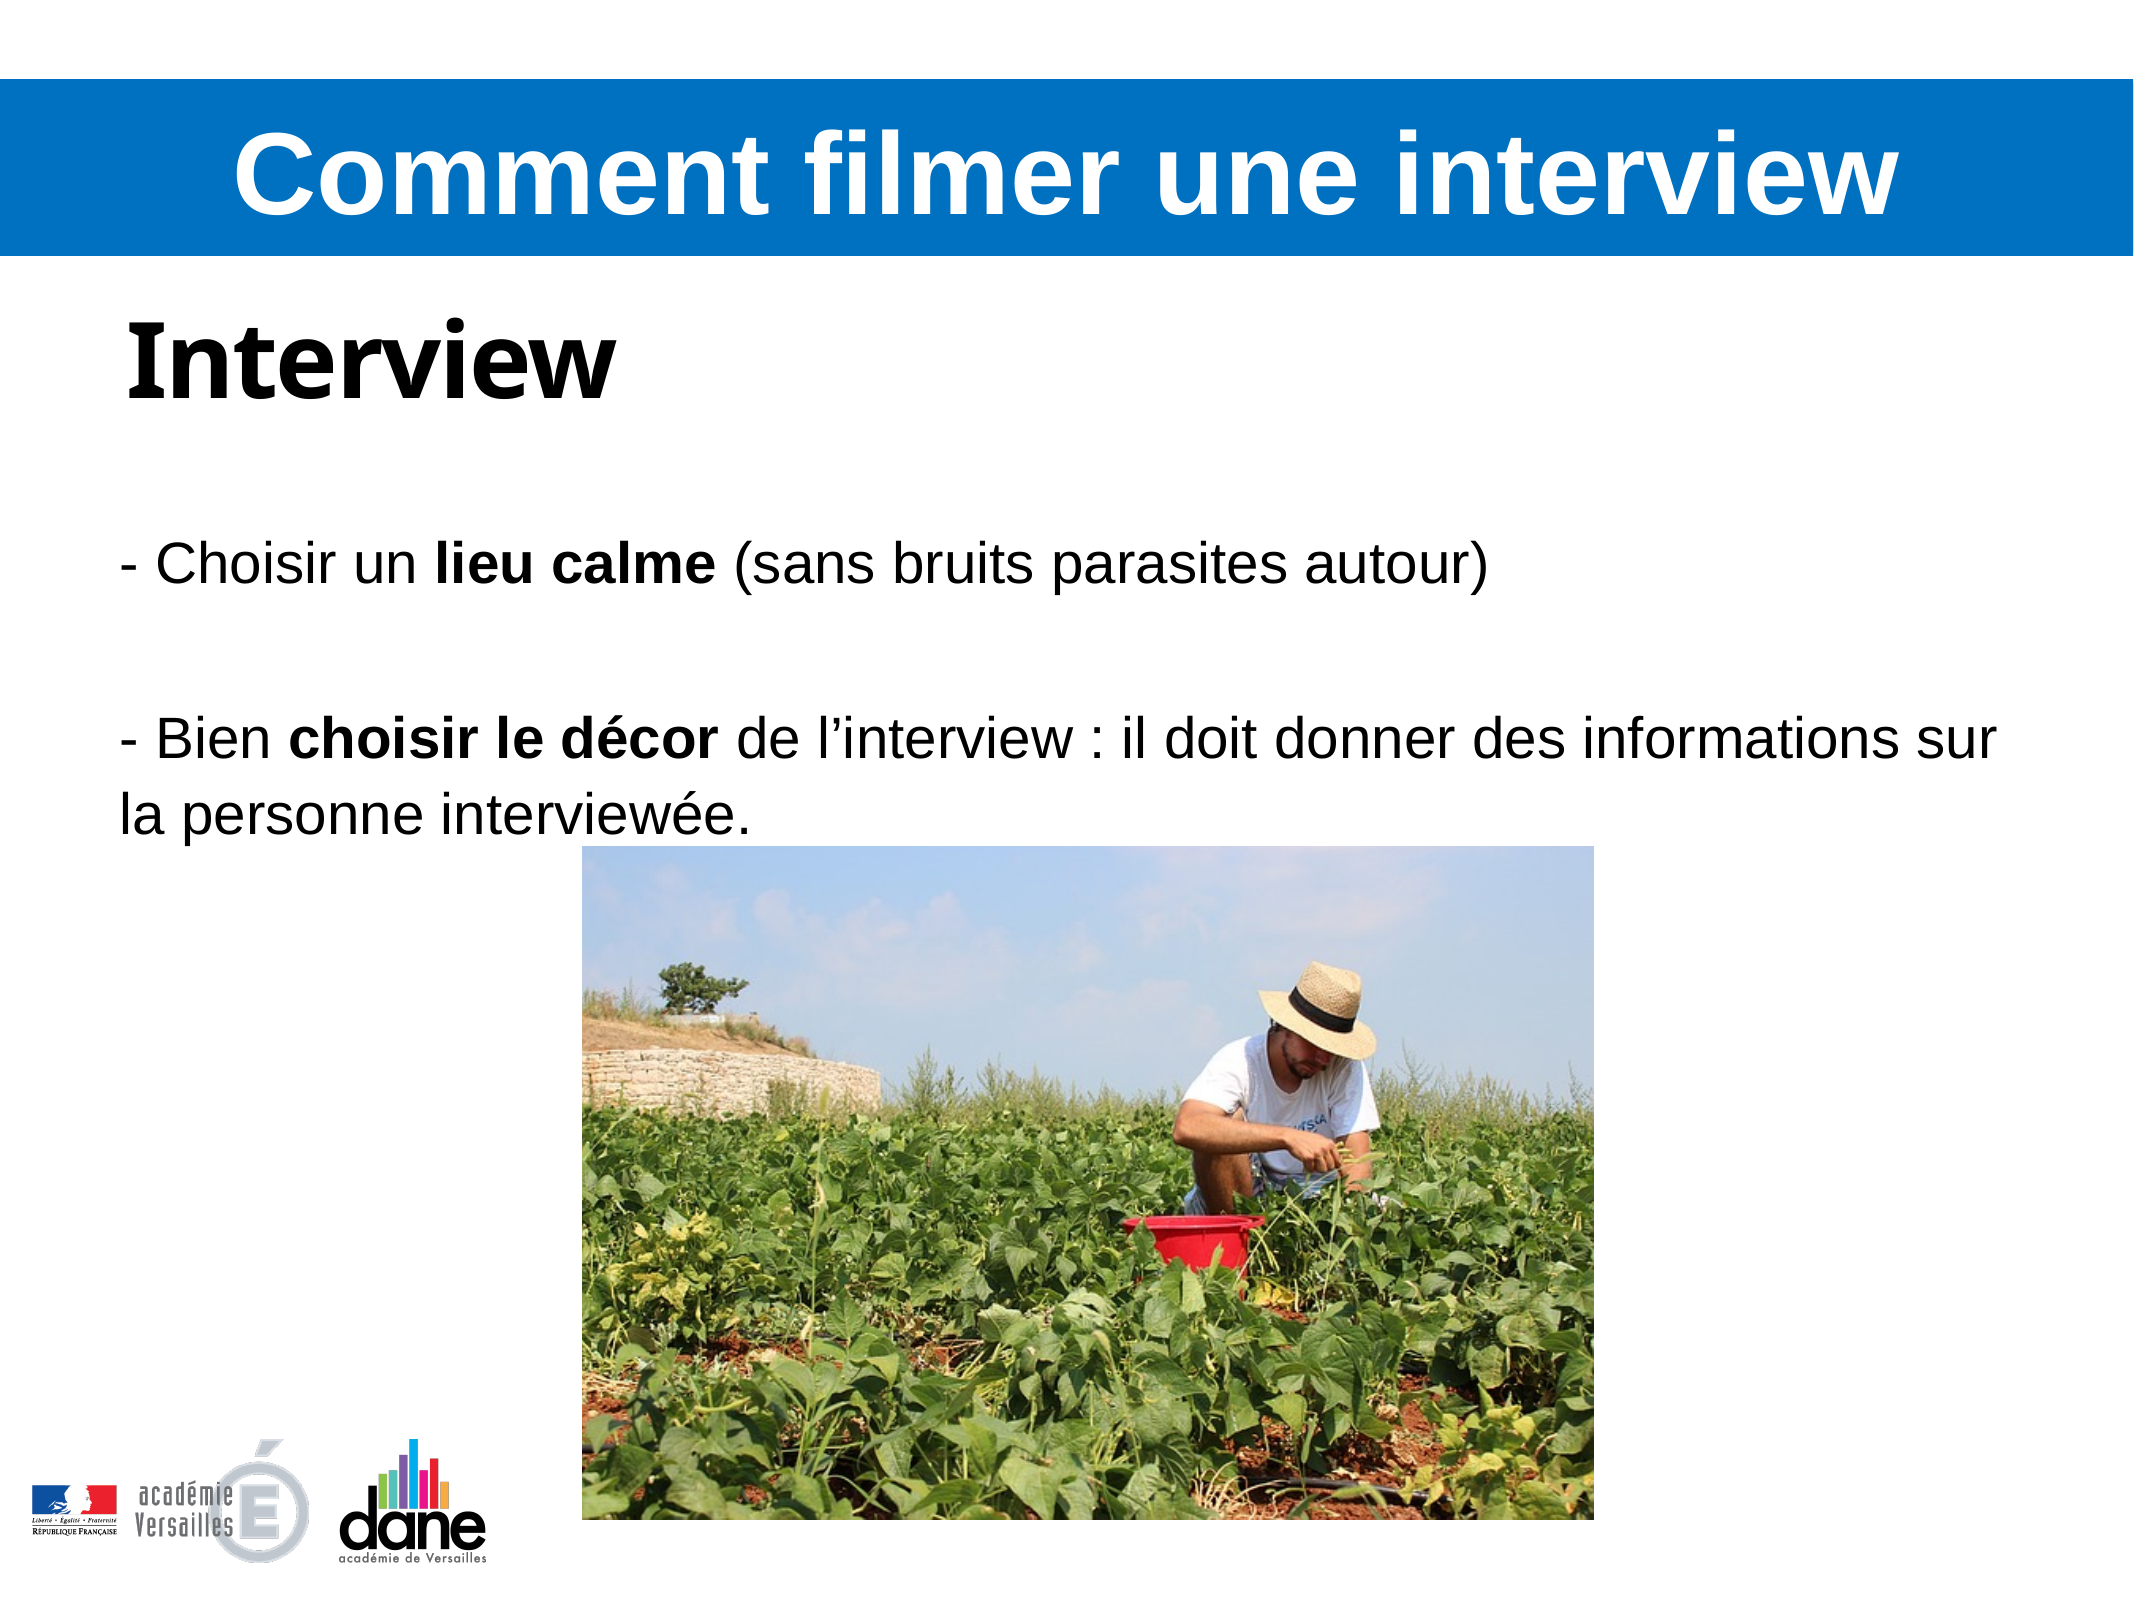

Comment filmer une interview
Interview
- Choisir un lieu calme (sans bruits parasites autour)
- Bien choisir le décor de l’interview : il doit donner des informations sur la personne interviewée.